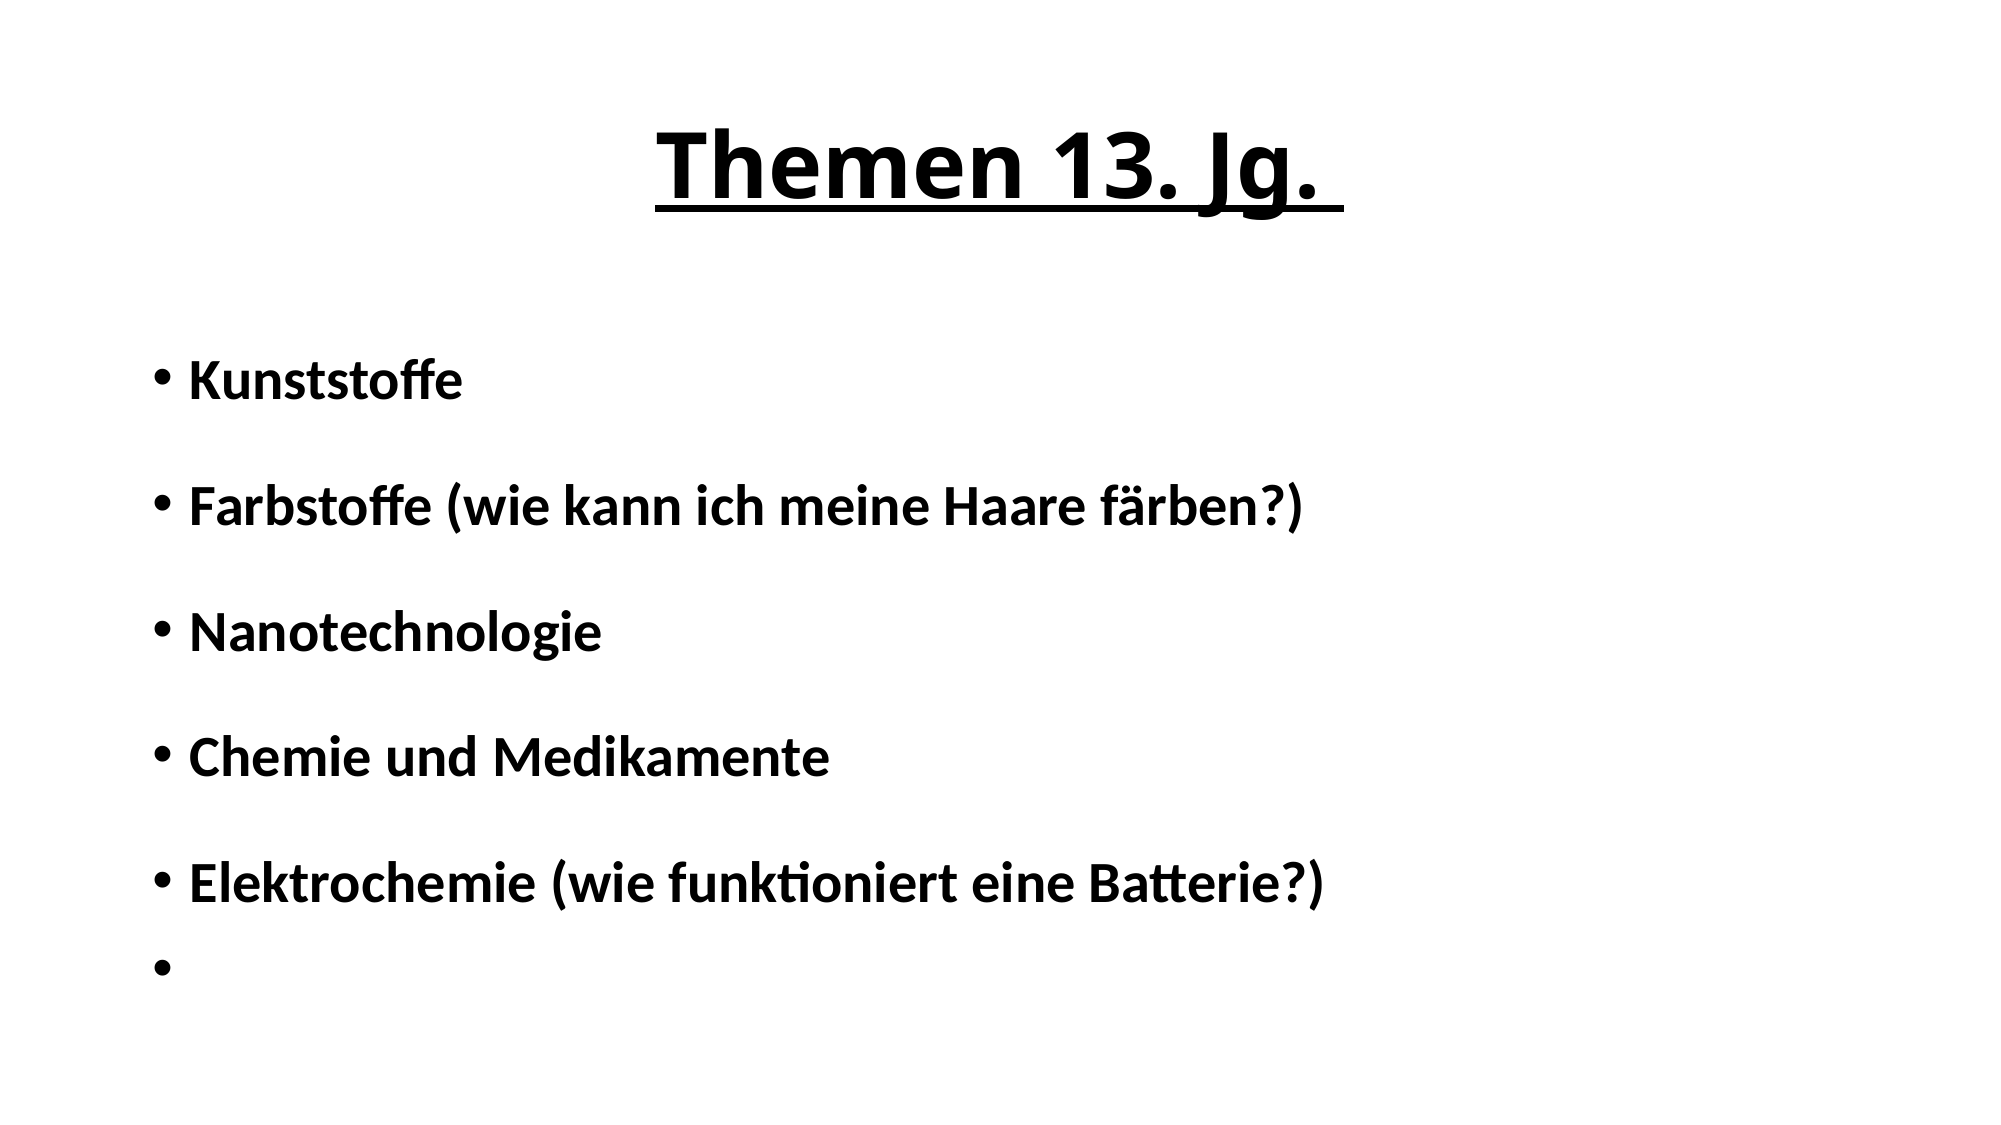

# Themen 13. Jg.
Kunststoffe
Farbstoffe (wie kann ich meine Haare färben?)
Nanotechnologie
Chemie und Medikamente
Elektrochemie (wie funktioniert eine Batterie?)